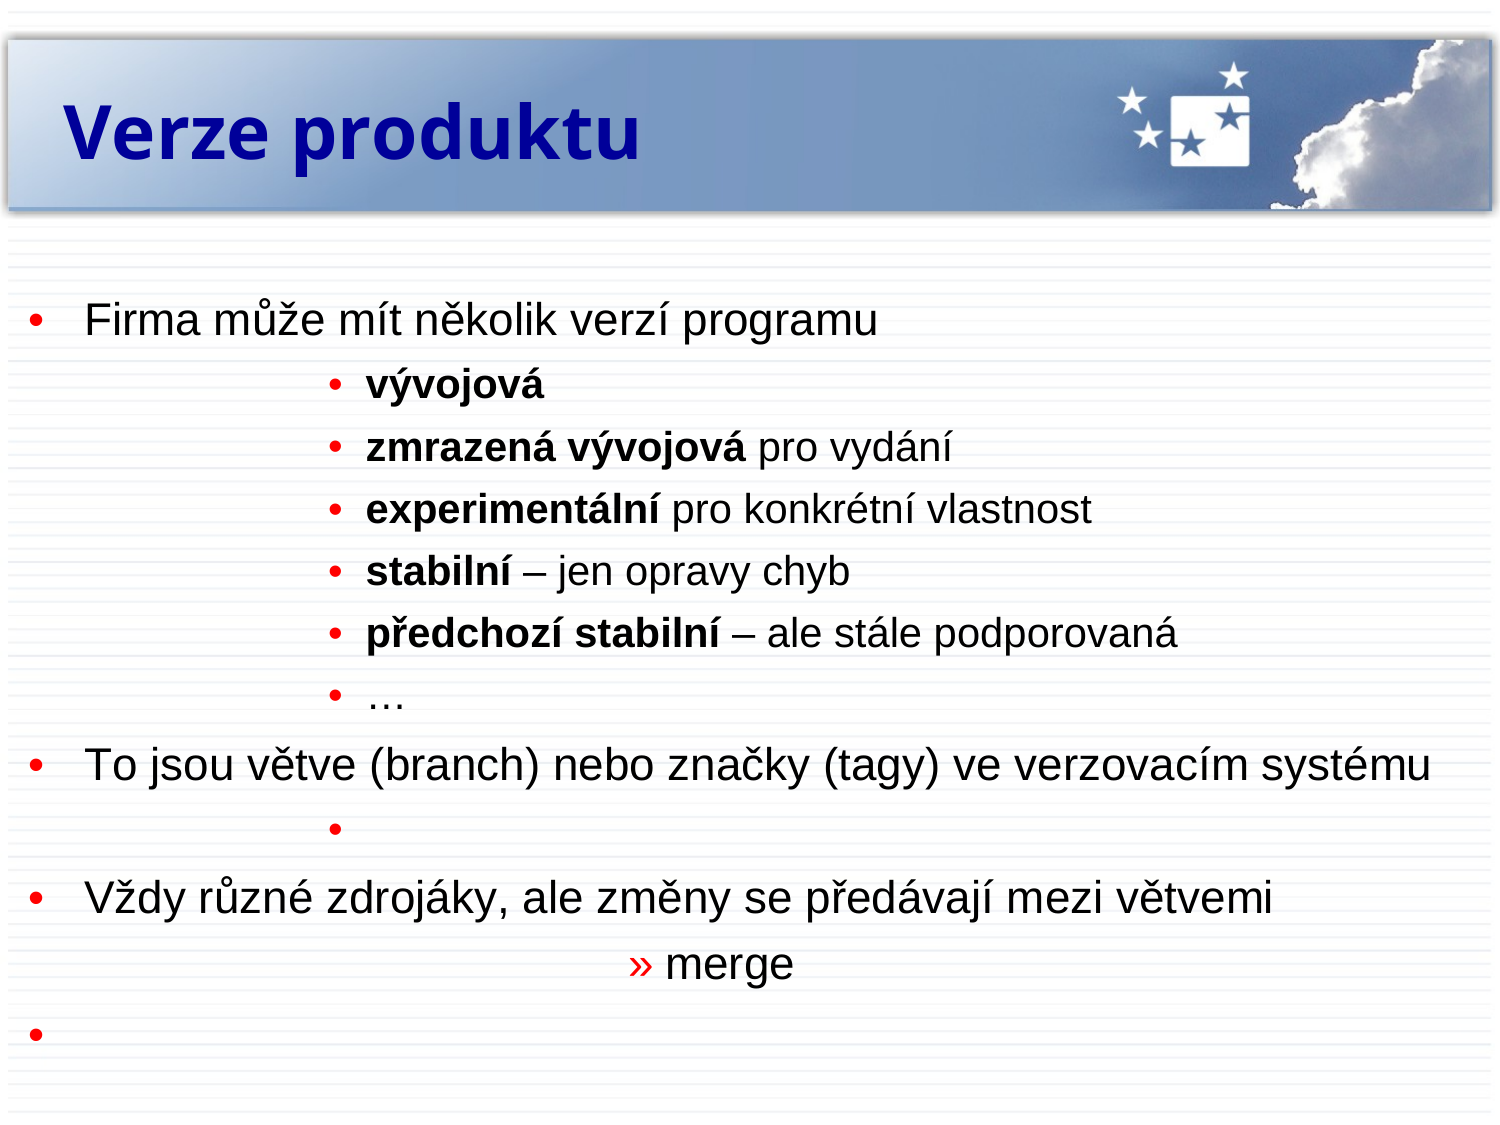

# Verze produktu
Firma může mít několik verzí programu
vývojová
zmrazená vývojová pro vydání
experimentální pro konkrétní vlastnost
stabilní – jen opravy chyb
předchozí stabilní – ale stále podporovaná
…
To jsou větve (branch) nebo značky (tagy) ve verzovacím systému
Vždy různé zdrojáky, ale změny se předávají mezi větvemi
merge